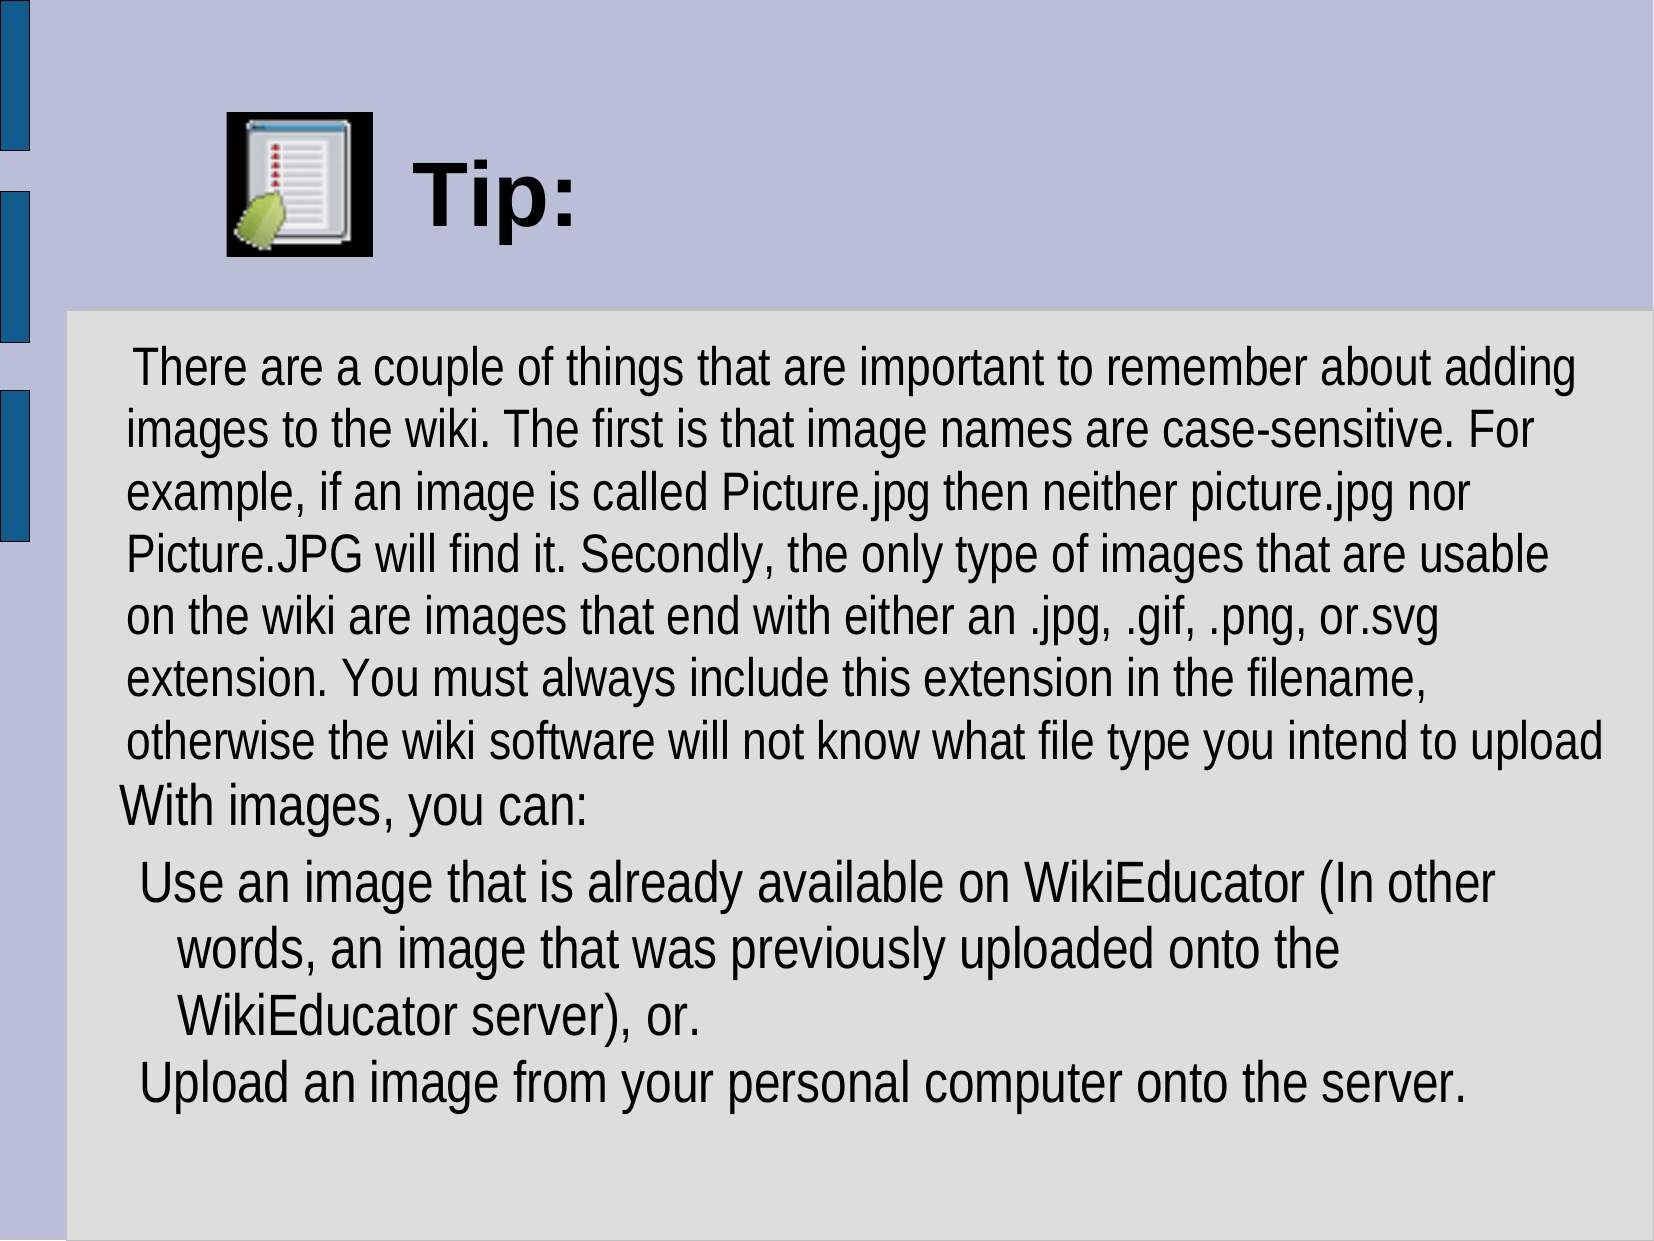

# Tip:
 There are a couple of things that are important to remember about adding images to the wiki. The first is that image names are case-sensitive. For example, if an image is called Picture.jpg then neither picture.jpg nor Picture.JPG will find it. Secondly, the only type of images that are usable on the wiki are images that end with either an .jpg, .gif, .png, or.svg extension. You must always include this extension in the filename, otherwise the wiki software will not know what file type you intend to upload
With images, you can:
Use an image that is already available on WikiEducator (In other words, an image that was previously uploaded onto the WikiEducator server), or.
Upload an image from your personal computer onto the server.